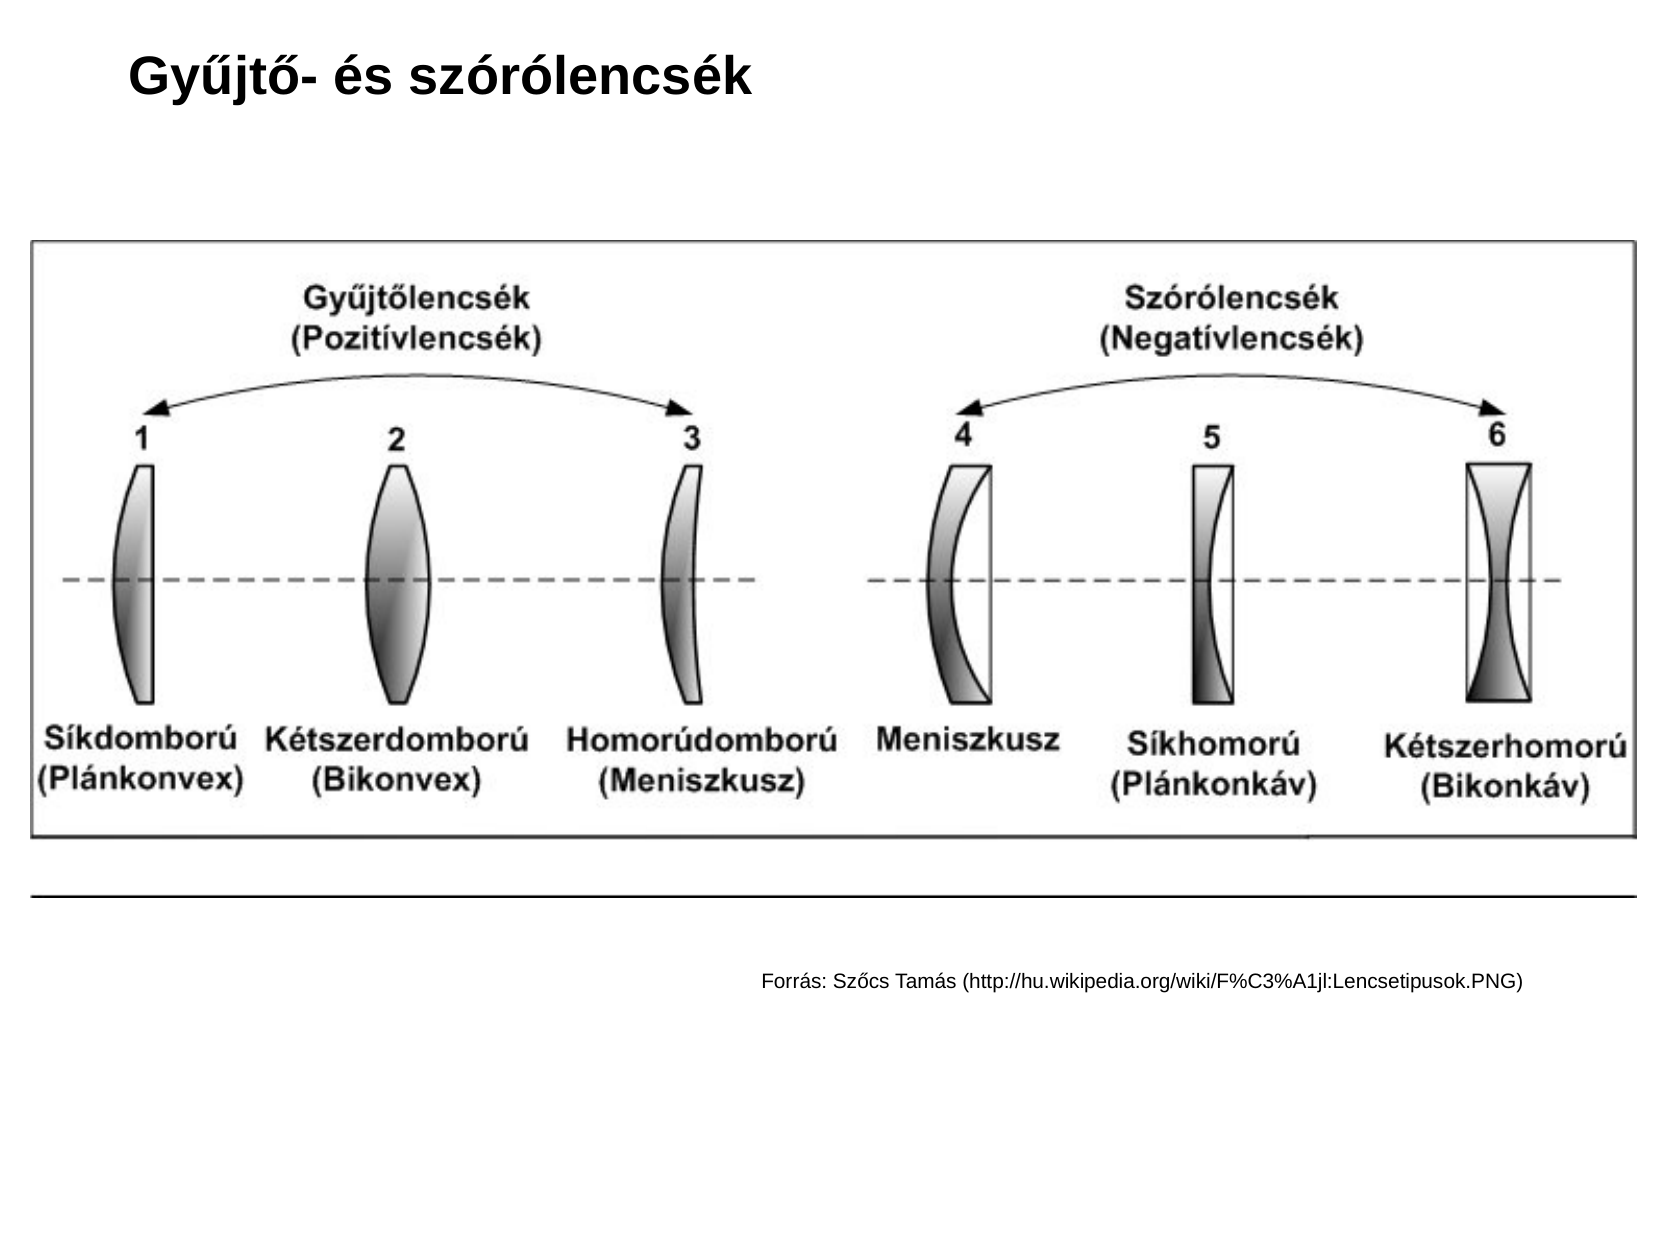

Gyűjtő- és szórólencsék
Forrás: Szőcs Tamás (http://hu.wikipedia.org/wiki/F%C3%A1jl:Lencsetipusok.PNG)